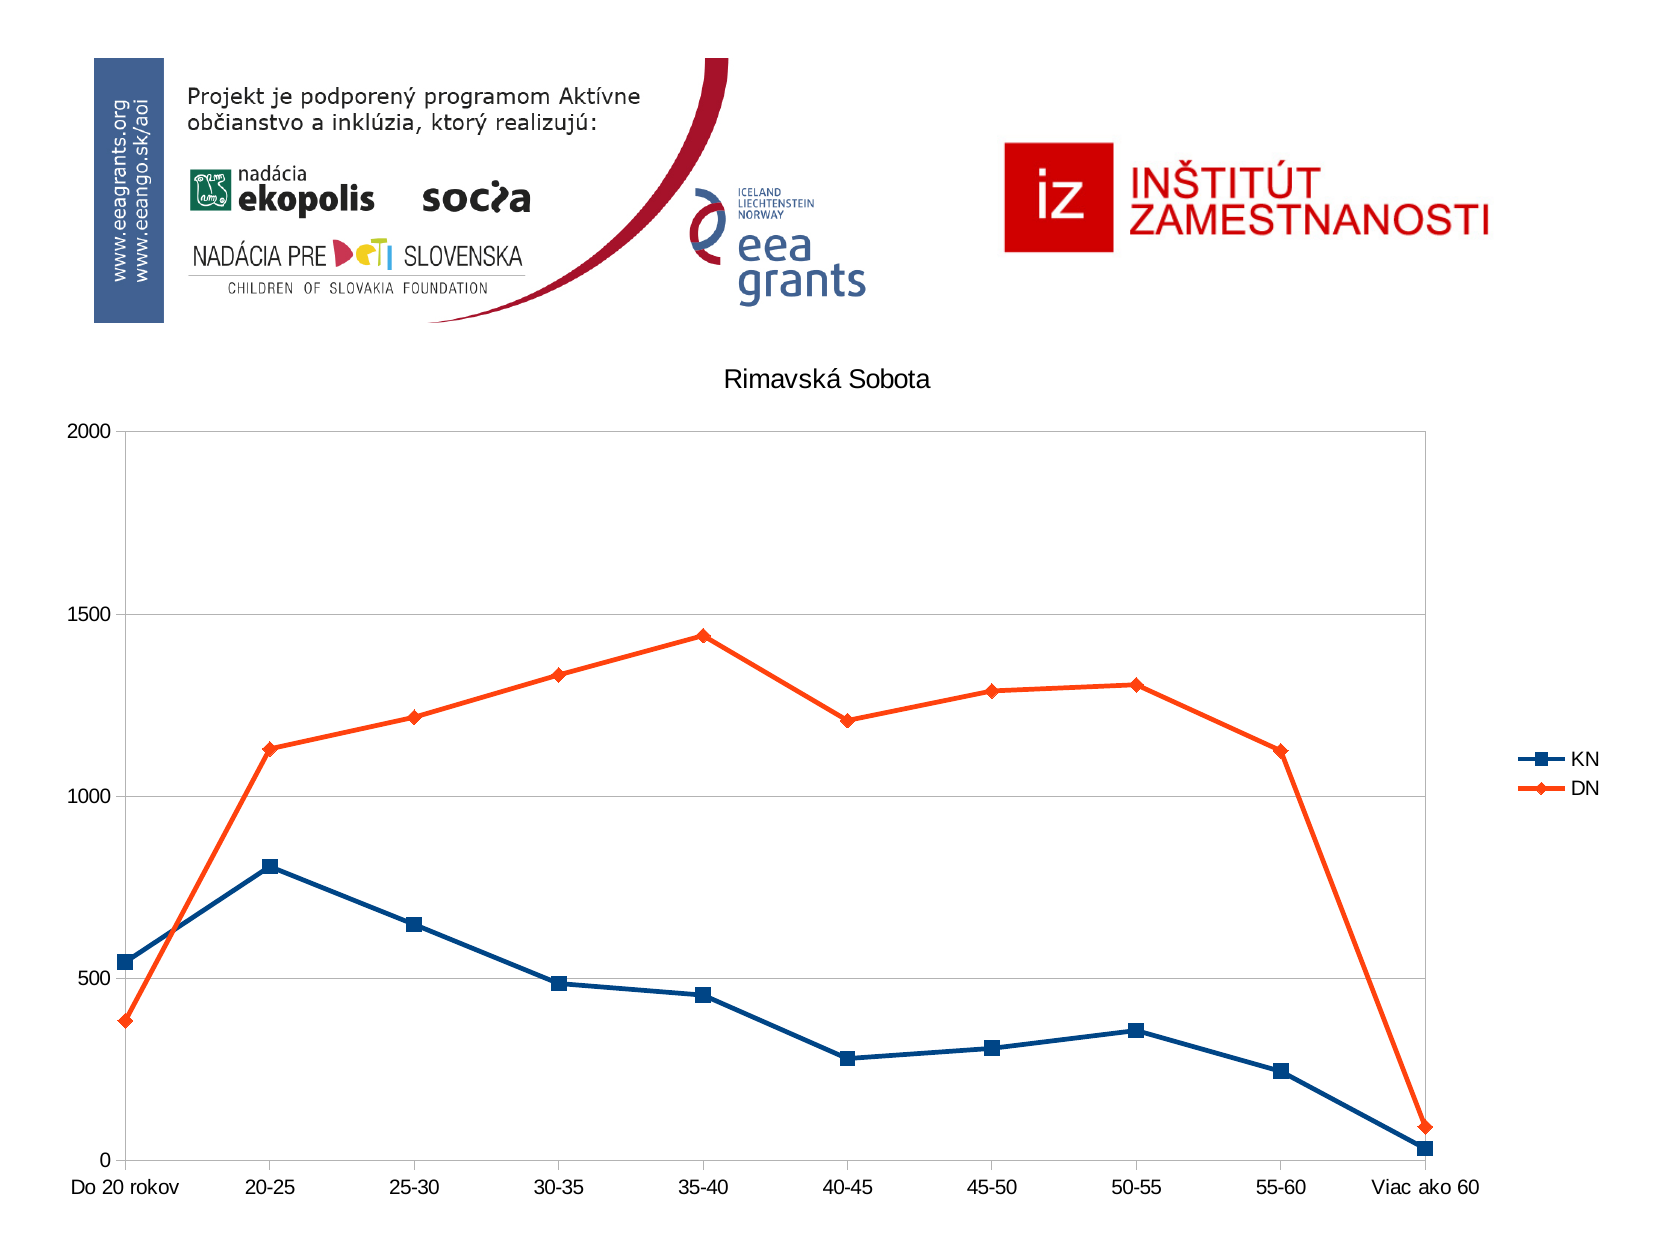

#
### Chart: Rimavská Sobota
| Category | KN | DN |
|---|---|---|
| Do 20 rokov | 545.0 | 384.0 |
| 20-25 | 807.0 | 1130.0 |
| 25-30 | 648.0 | 1217.0 |
| 30-35 | 486.0 | 1333.0 |
| 35-40 | 454.0 | 1441.0 |
| 40-45 | 280.0 | 1208.0 |
| 45-50 | 308.0 | 1289.0 |
| 50-55 | 357.0 | 1306.0 |
| 55-60 | 245.0 | 1125.0 |
| Viac ako 60 | 33.0 | 93.0 |